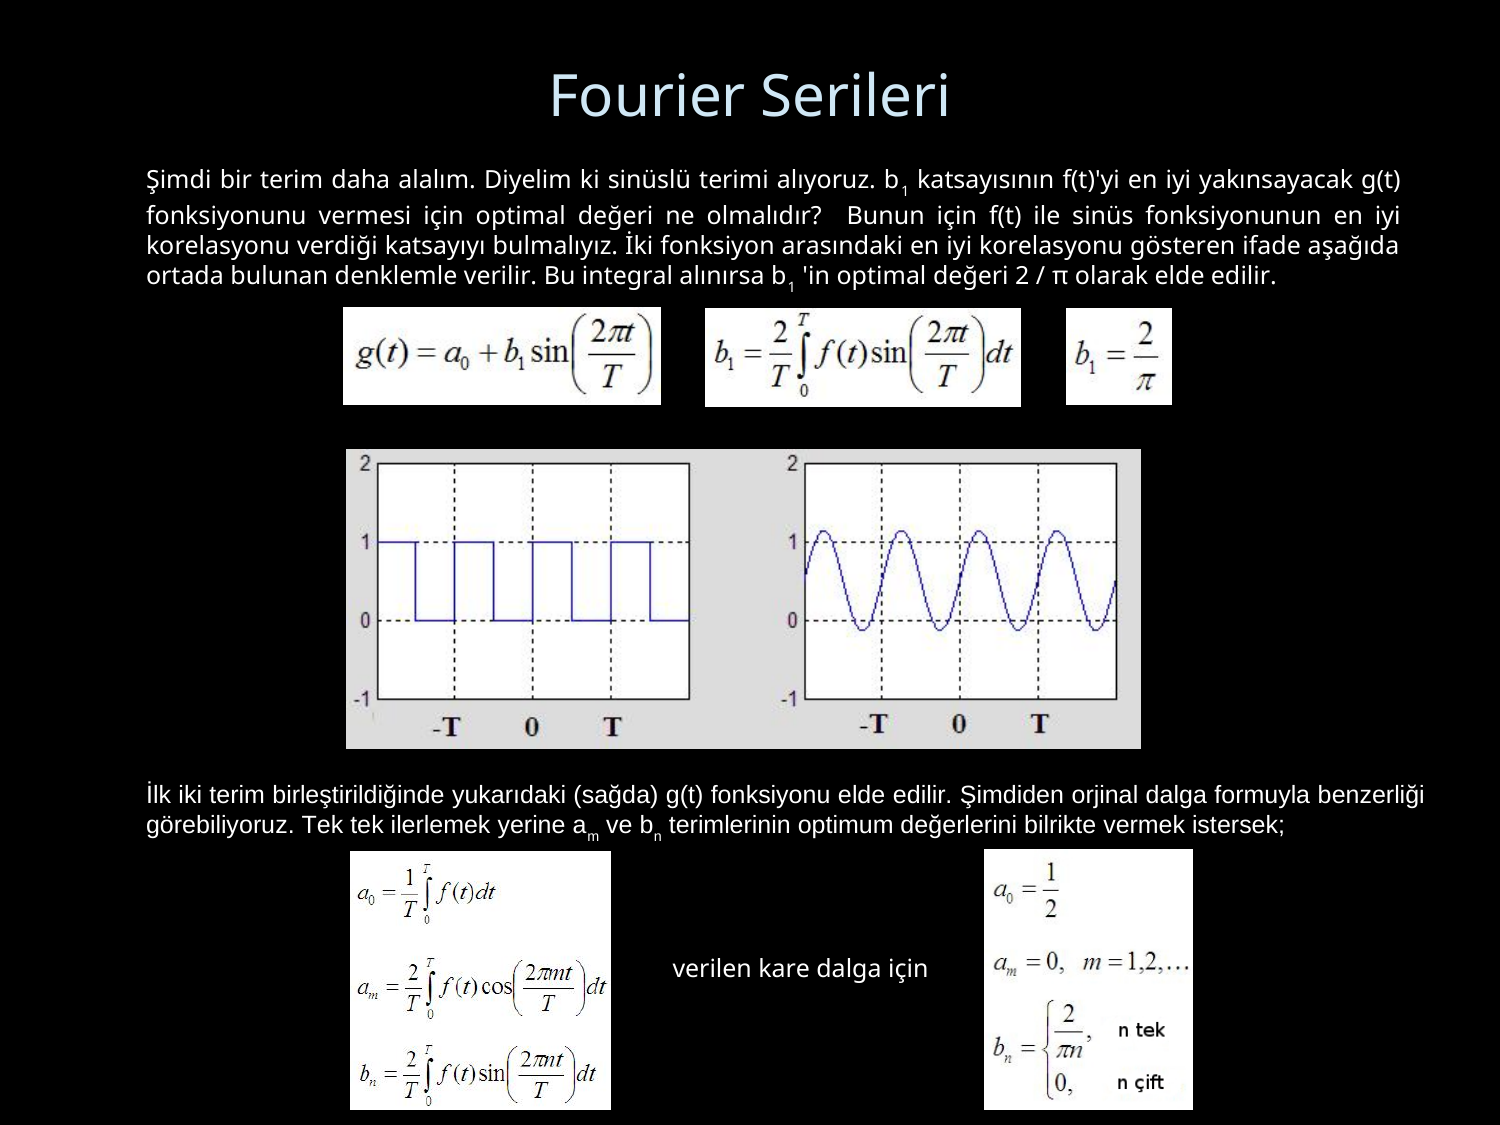

# Fourier Serileri
Şimdi bir terim daha alalım. Diyelim ki sinüslü terimi alıyoruz. b1 katsayısının f(t)'yi en iyi yakınsayacak g(t) fonksiyonunu vermesi için optimal değeri ne olmalıdır? Bunun için f(t) ile sinüs fonksiyonunun en iyi korelasyonu verdiği katsayıyı bulmalıyız. İki fonksiyon arasındaki en iyi korelasyonu gösteren ifade aşağıda ortada bulunan denklemle verilir. Bu integral alınırsa b1 'in optimal değeri 2 / π olarak elde edilir.
İlk iki terim birleştirildiğinde yukarıdaki (sağda) g(t) fonksiyonu elde edilir. Şimdiden orjinal dalga formuyla benzerliği görebiliyoruz. Tek tek ilerlemek yerine am ve bn terimlerinin optimum değerlerini bilrikte vermek istersek;
verilen kare dalga için